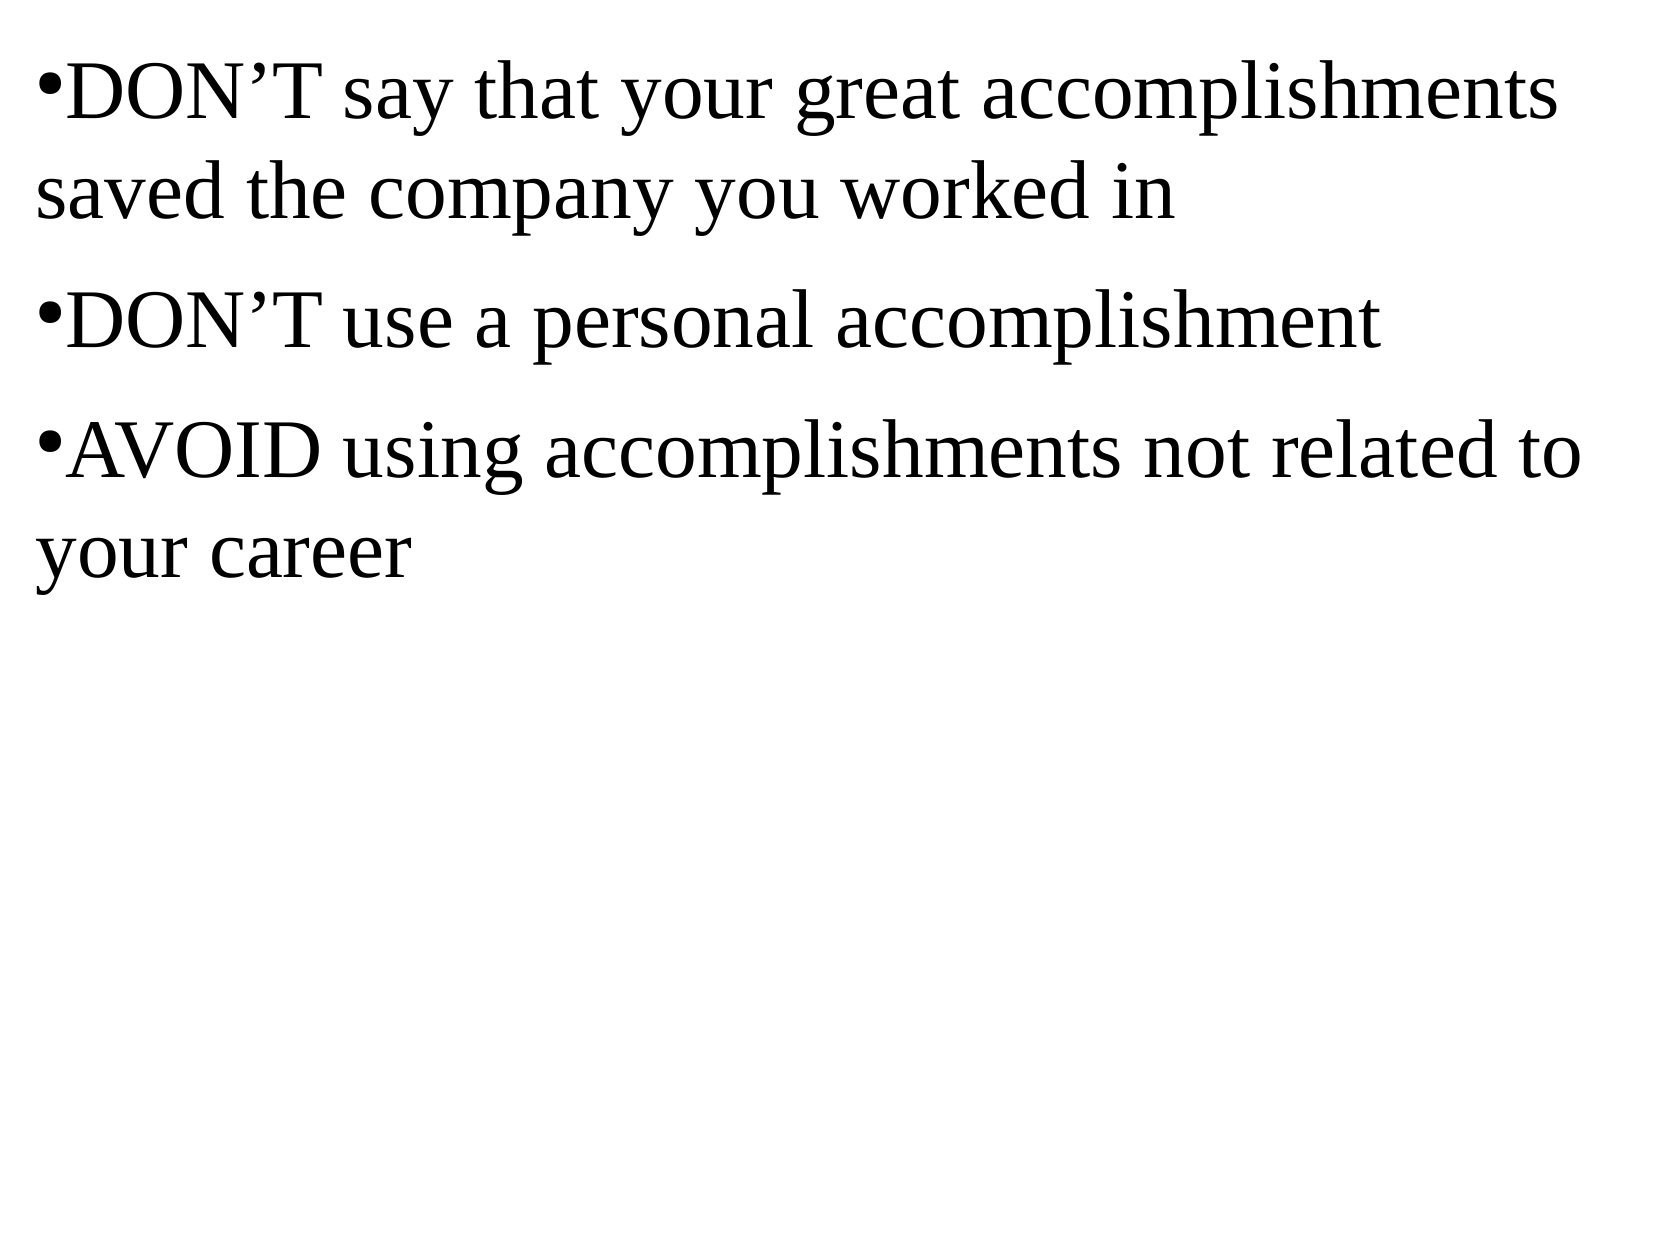

# DON’T say that your great accomplishments saved the company you worked in
DON’T use a personal accomplishment
AVOID using accomplishments not related to your career